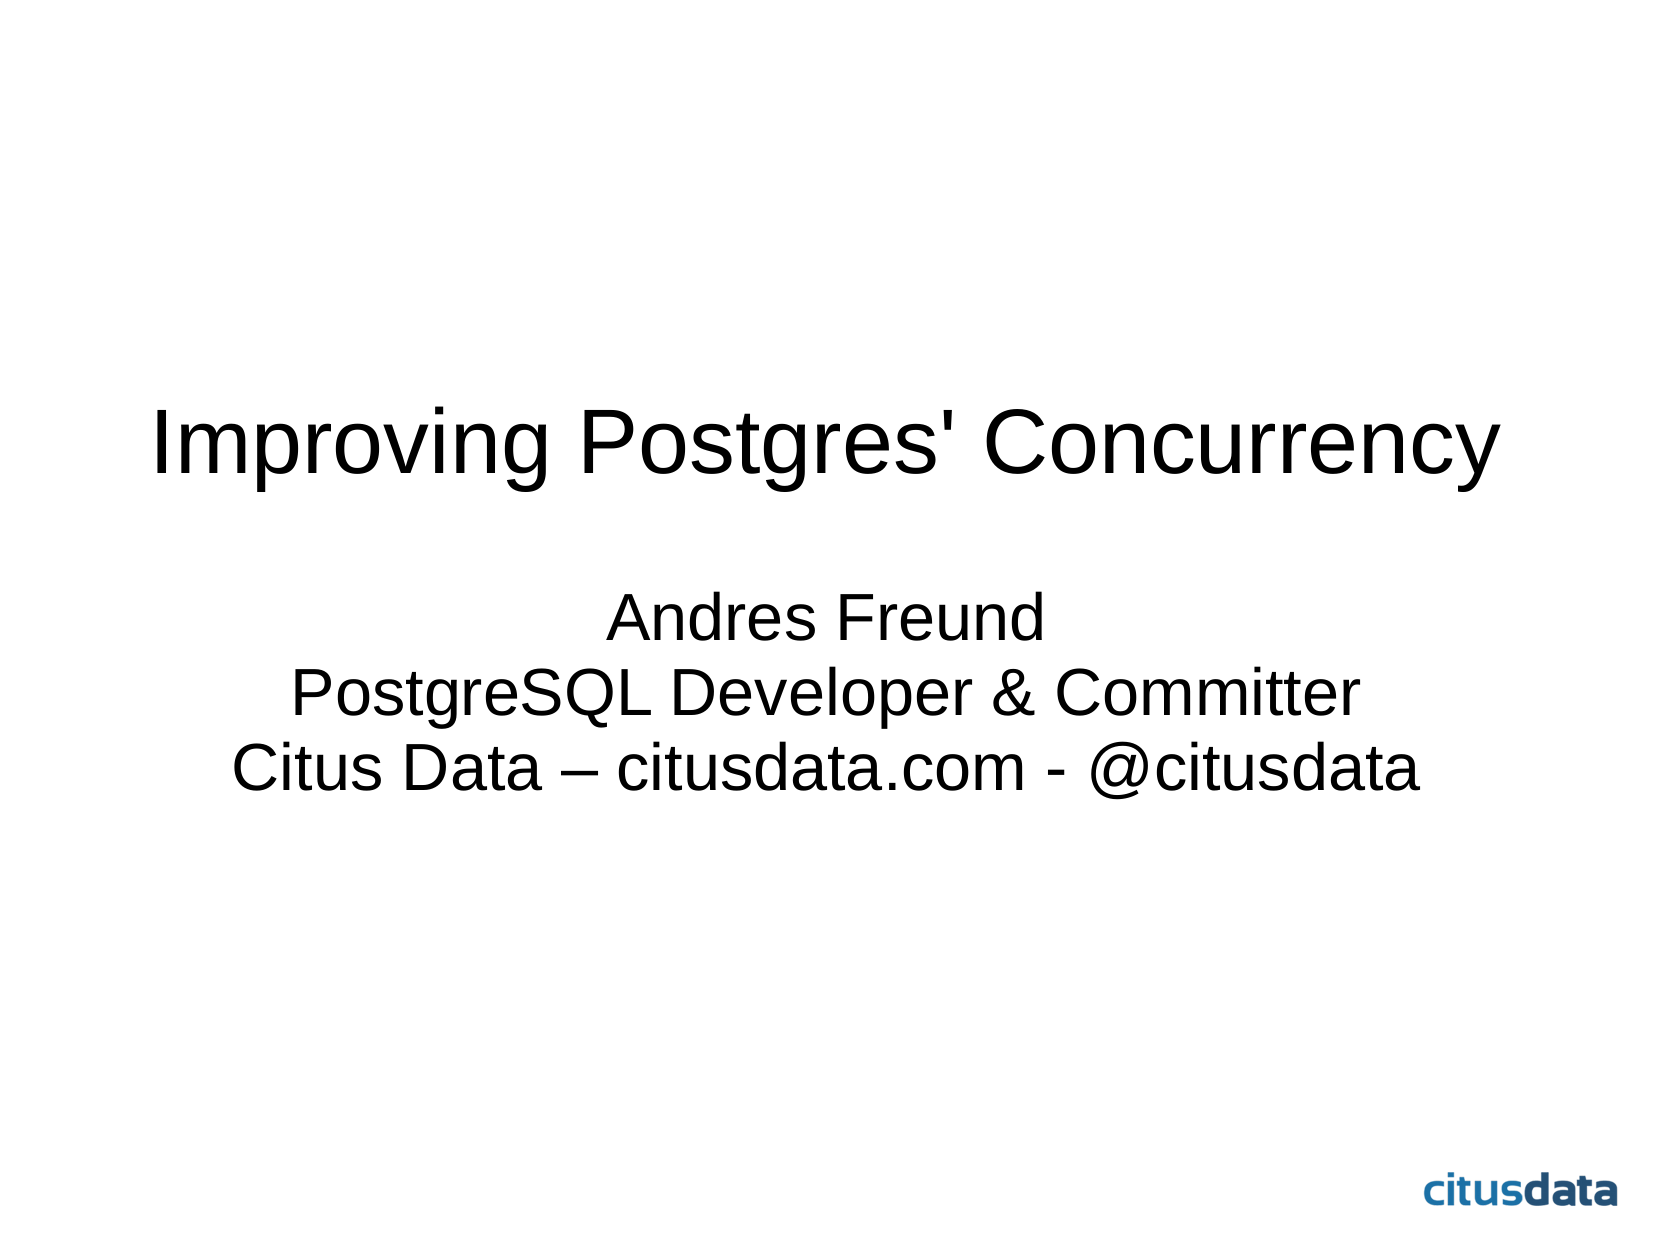

Andres Freund
PostgreSQL Developer & Committer
Citus Data – citusdata.com - @citusdata
# Improving Postgres' Concurrency